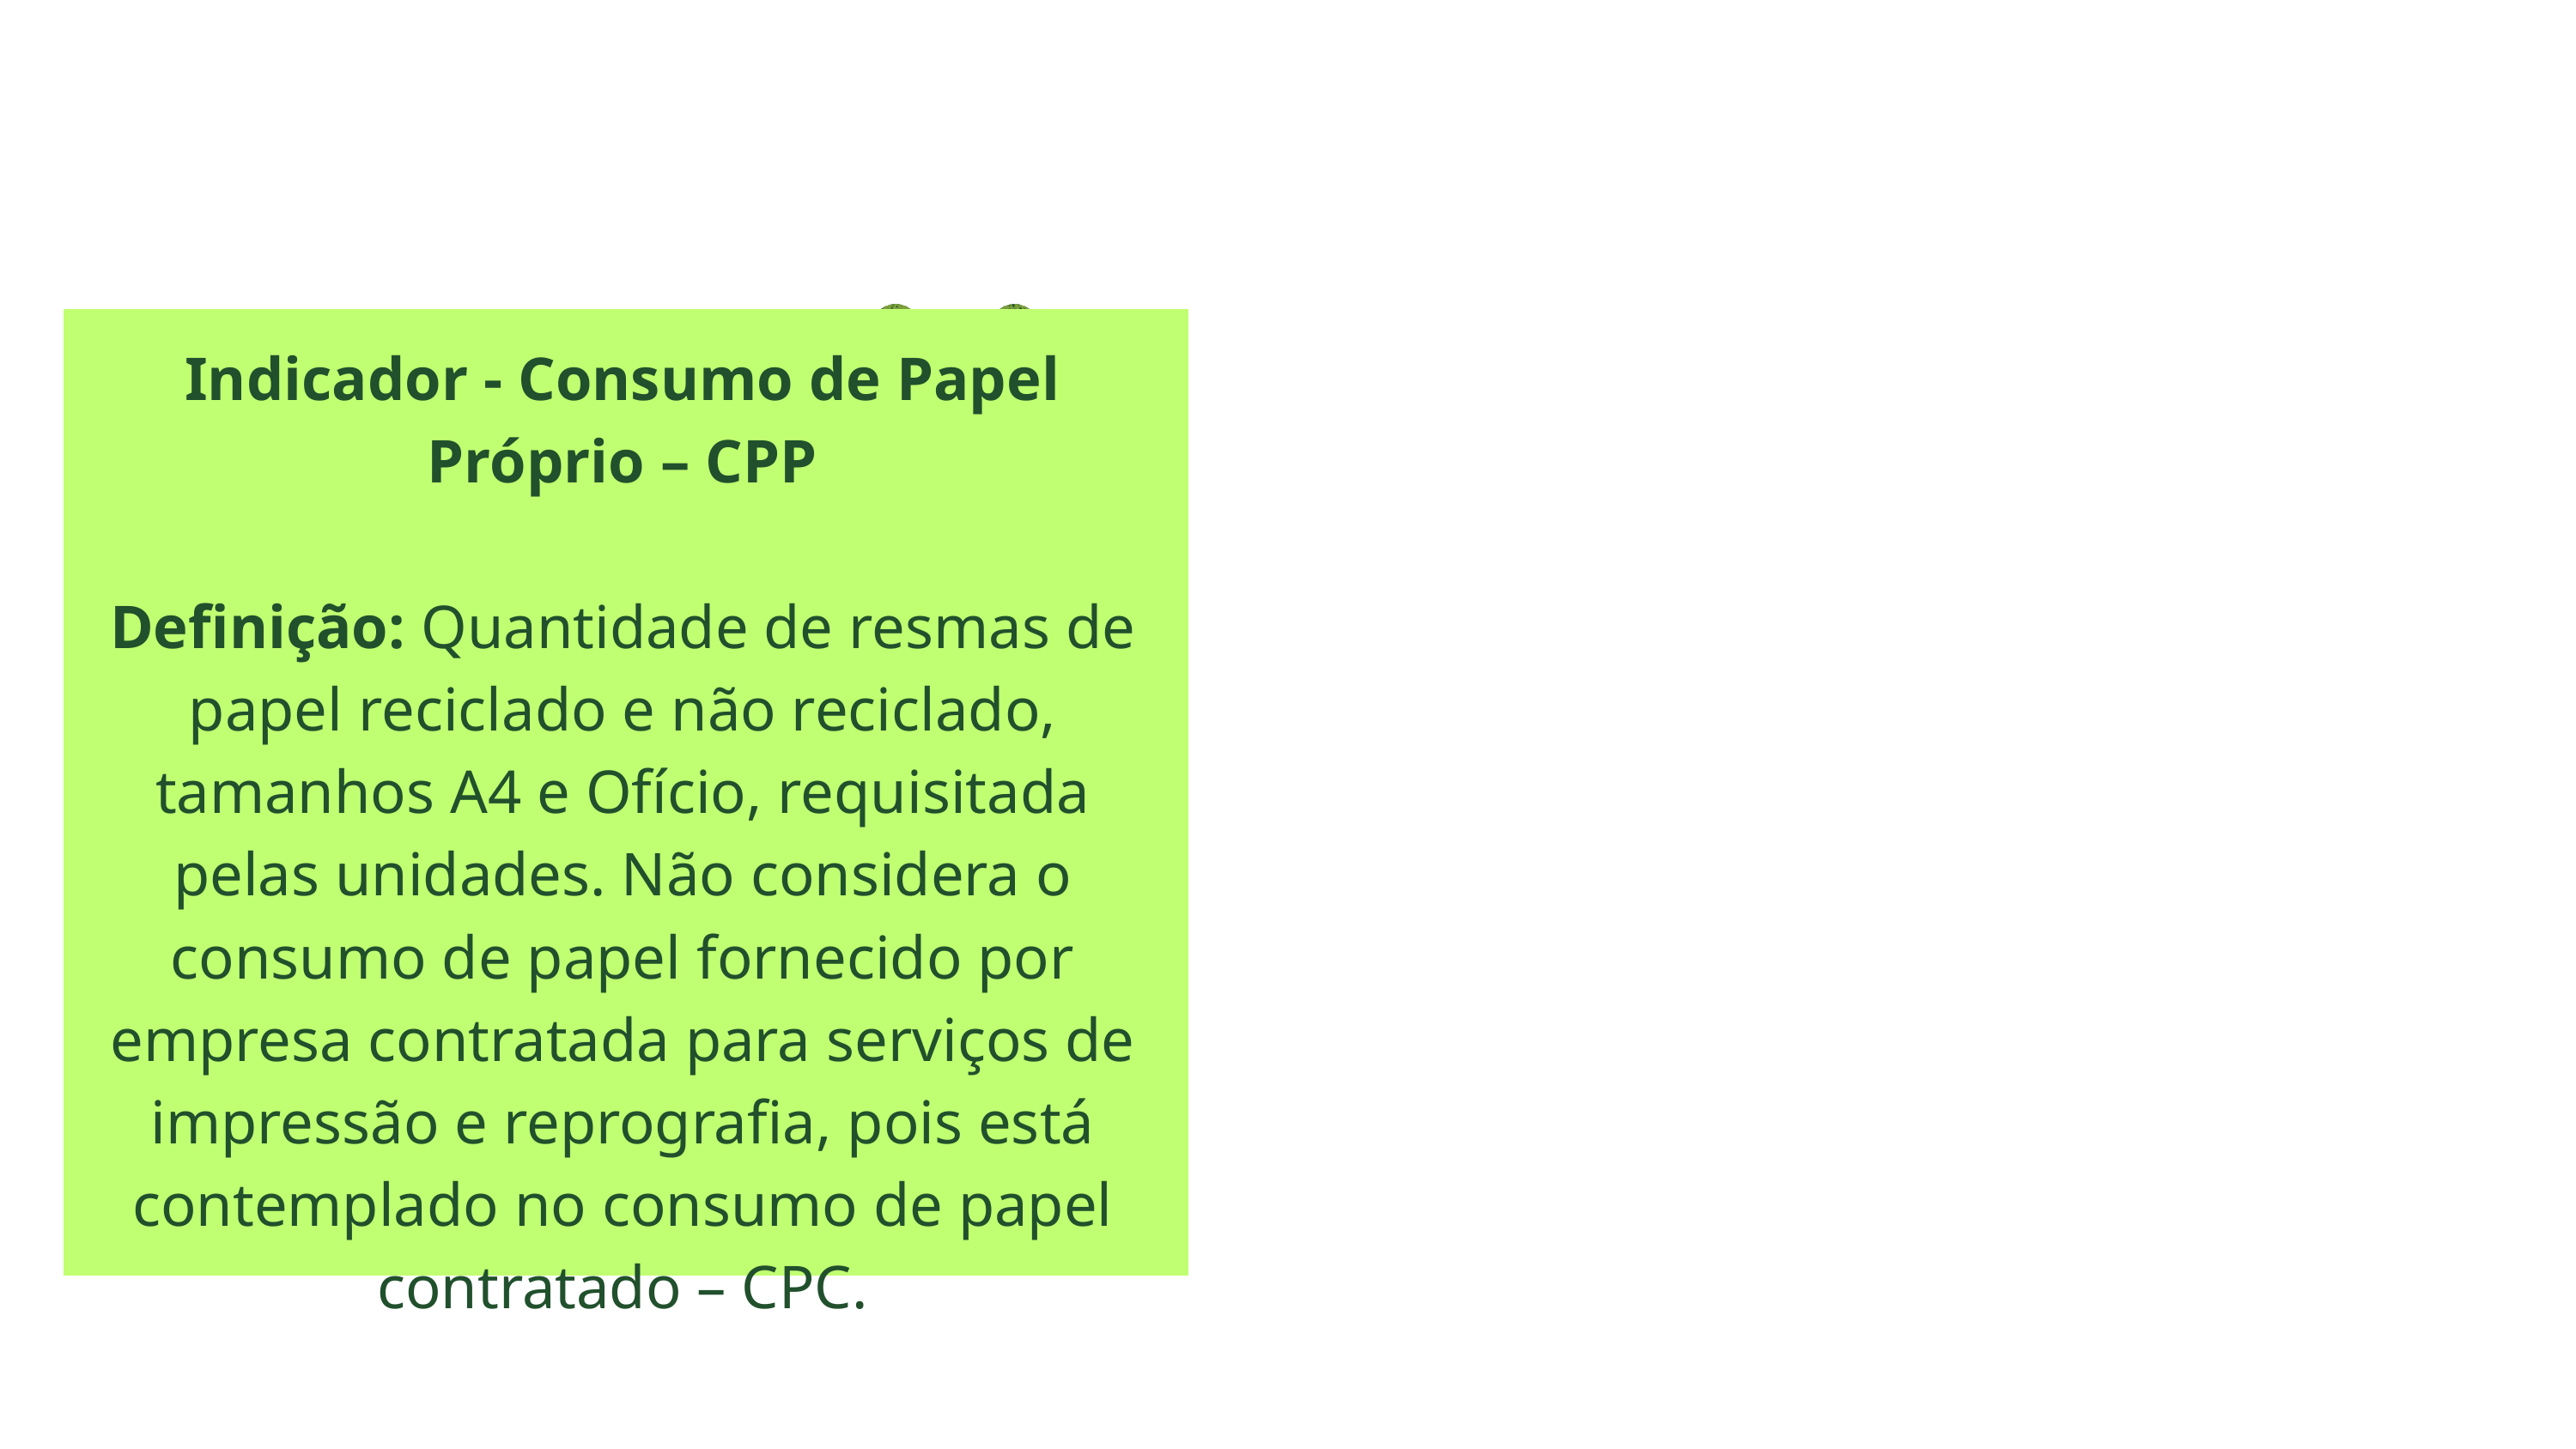

Fórmula: Consumo de papel próprio
Unidade de medida: Quantidade de resmas.
Polaridade: Quanto menor o valor, melhor o desempenho.
Periodicidade: Mensal.
Metodologia Análise de Desempenho: Anual
Unidade responsável pelas metas: Coordenadoria de Material e Logística
Indicador - Consumo de Papel Próprio – CPP
Definição: Quantidade de resmas de papel reciclado e não reciclado, tamanhos A4 e Ofício, requisitada pelas unidades. Não considera o consumo de papel fornecido por empresa contratada para serviços de impressão e reprografia, pois está contemplado no consumo de papel contratado – CPC.